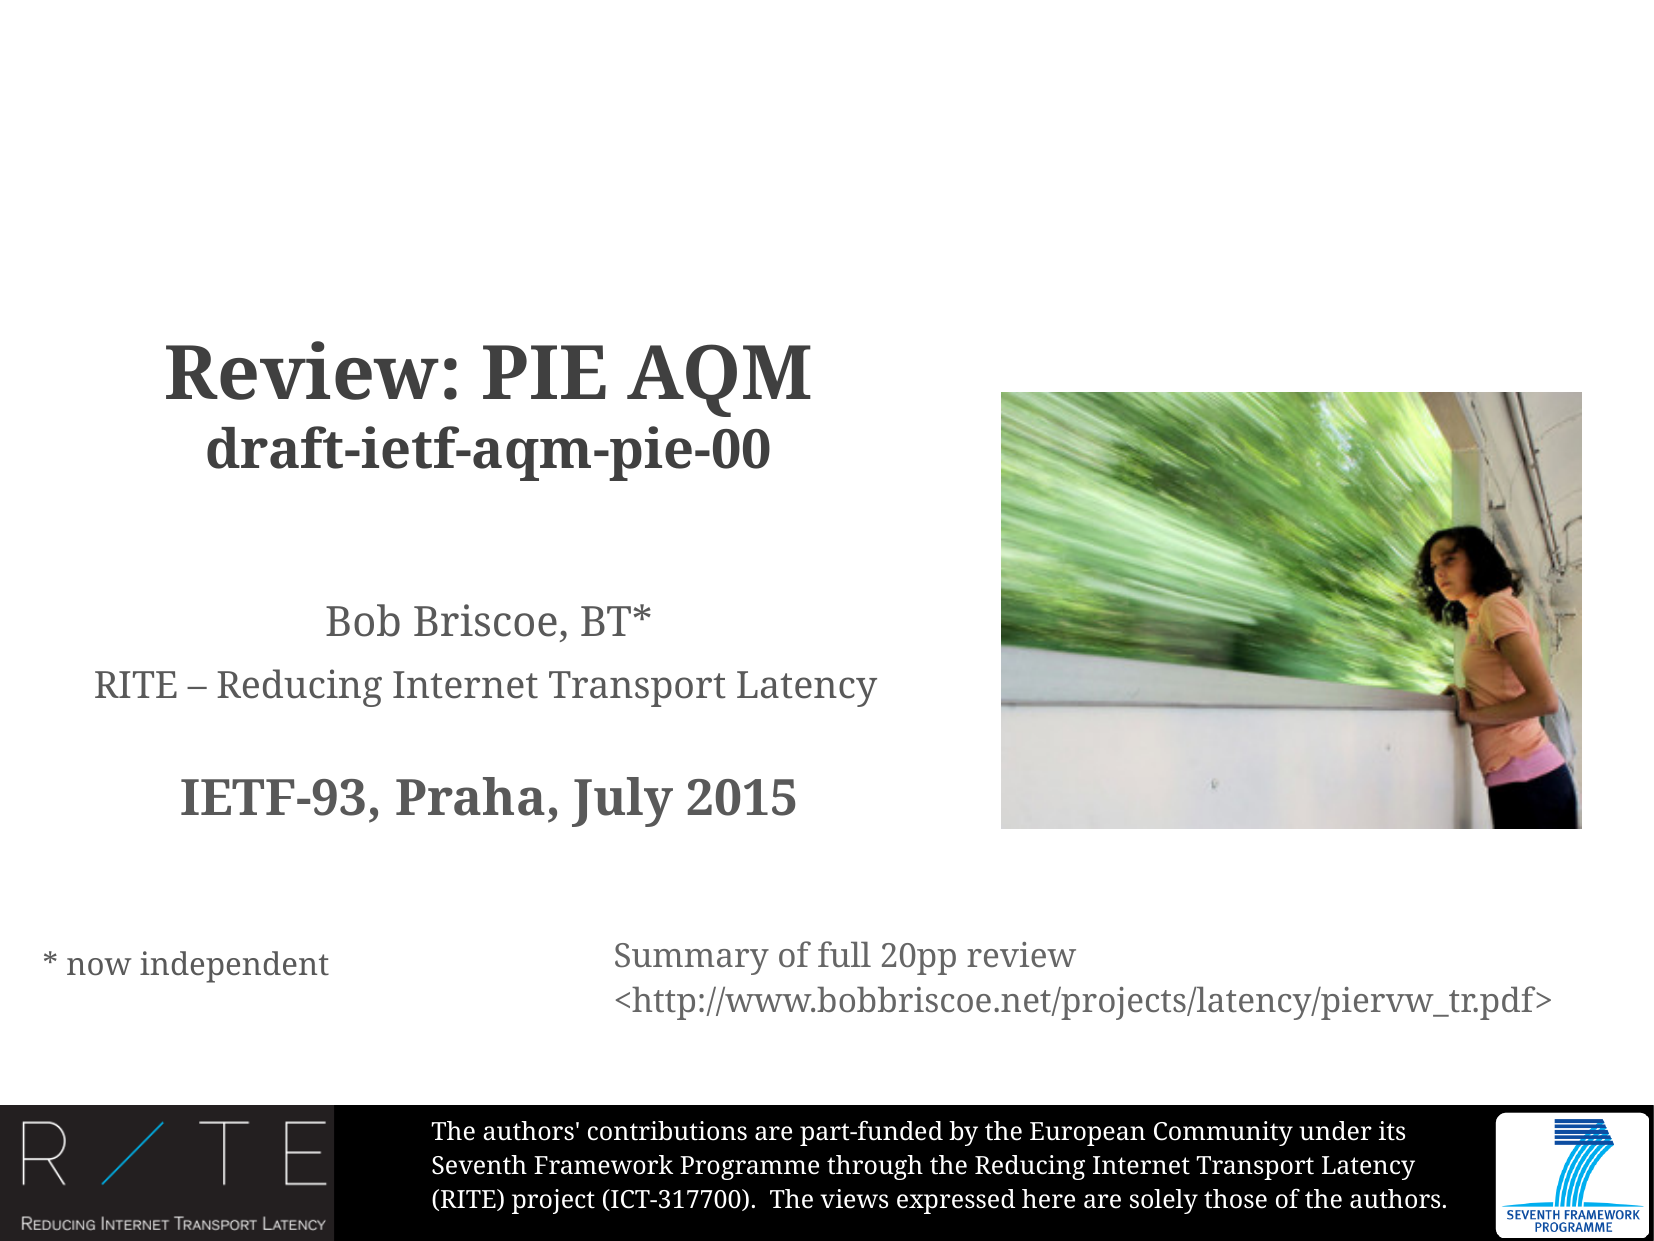

# Review: PIE AQM draft-ietf-aqm-pie-00
Bob Briscoe, BT*
IETF-93, Praha, July 2015
* now independent
Summary of full 20pp review
<http://www.bobbriscoe.net/projects/latency/piervw_tr.pdf>
The authors' contributions are part-funded by the European Community under its Seventh Framework Programme through the Reducing Internet Transport Latency (RITE) project (ICT-317700). The views expressed here are solely those of the authors.